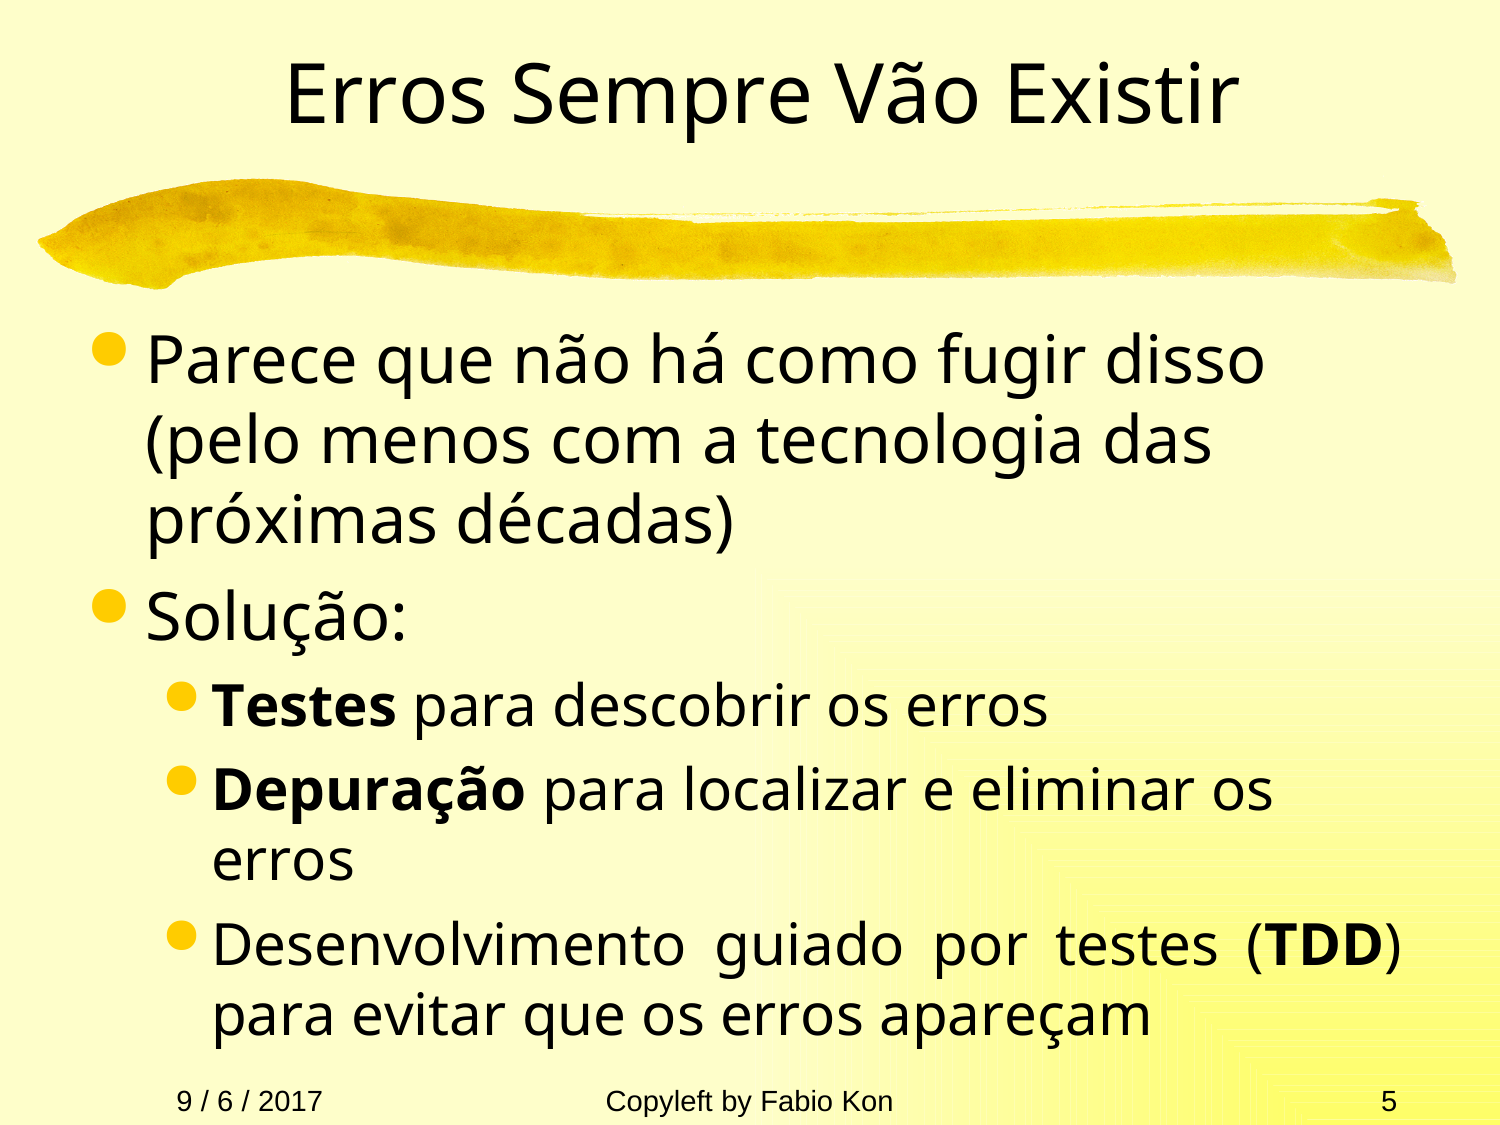

# Erros Sempre Vão Existir
Parece que não há como fugir disso (pelo menos com a tecnologia das próximas décadas)
Solução:
Testes para descobrir os erros
Depuração para localizar e eliminar os erros
Desenvolvimento guiado por testes (TDD) para evitar que os erros apareçam
ECOOP'99 OOOSW
5